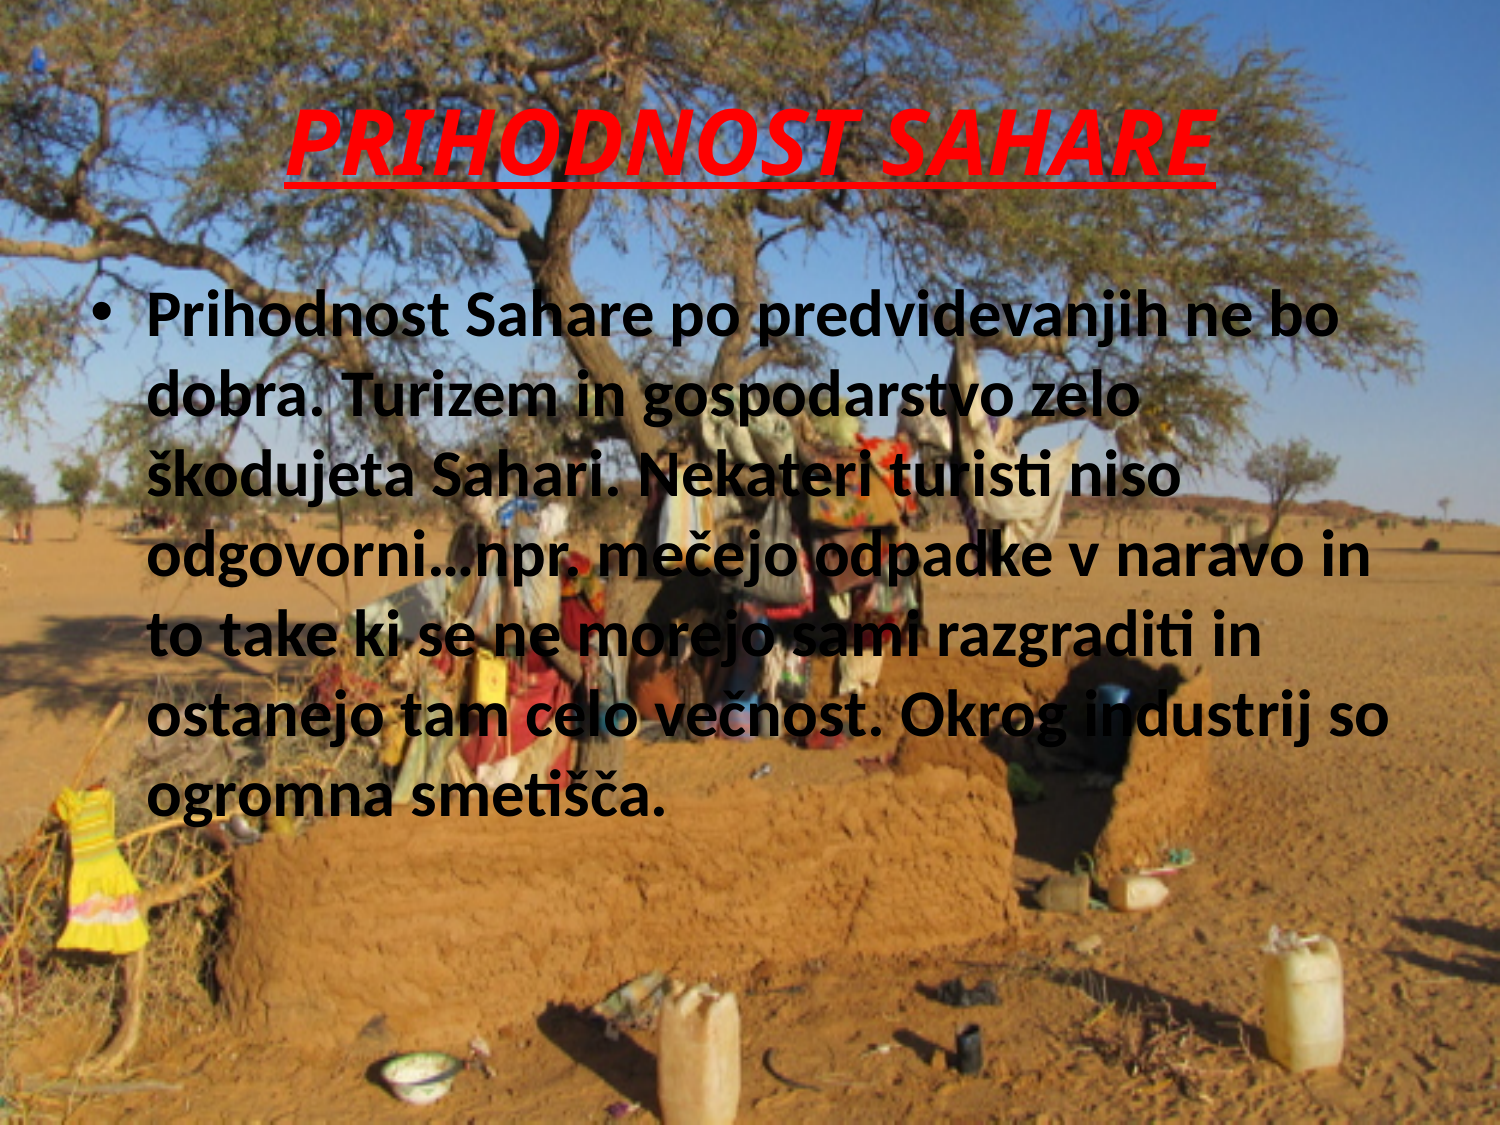

# PRIHODNOST SAHARE
Prihodnost Sahare po predvidevanjih ne bo dobra. Turizem in gospodarstvo zelo škodujeta Sahari. Nekateri turisti niso odgovorni…npr. mečejo odpadke v naravo in to take ki se ne morejo sami razgraditi in ostanejo tam celo večnost. Okrog industrij so ogromna smetišča.